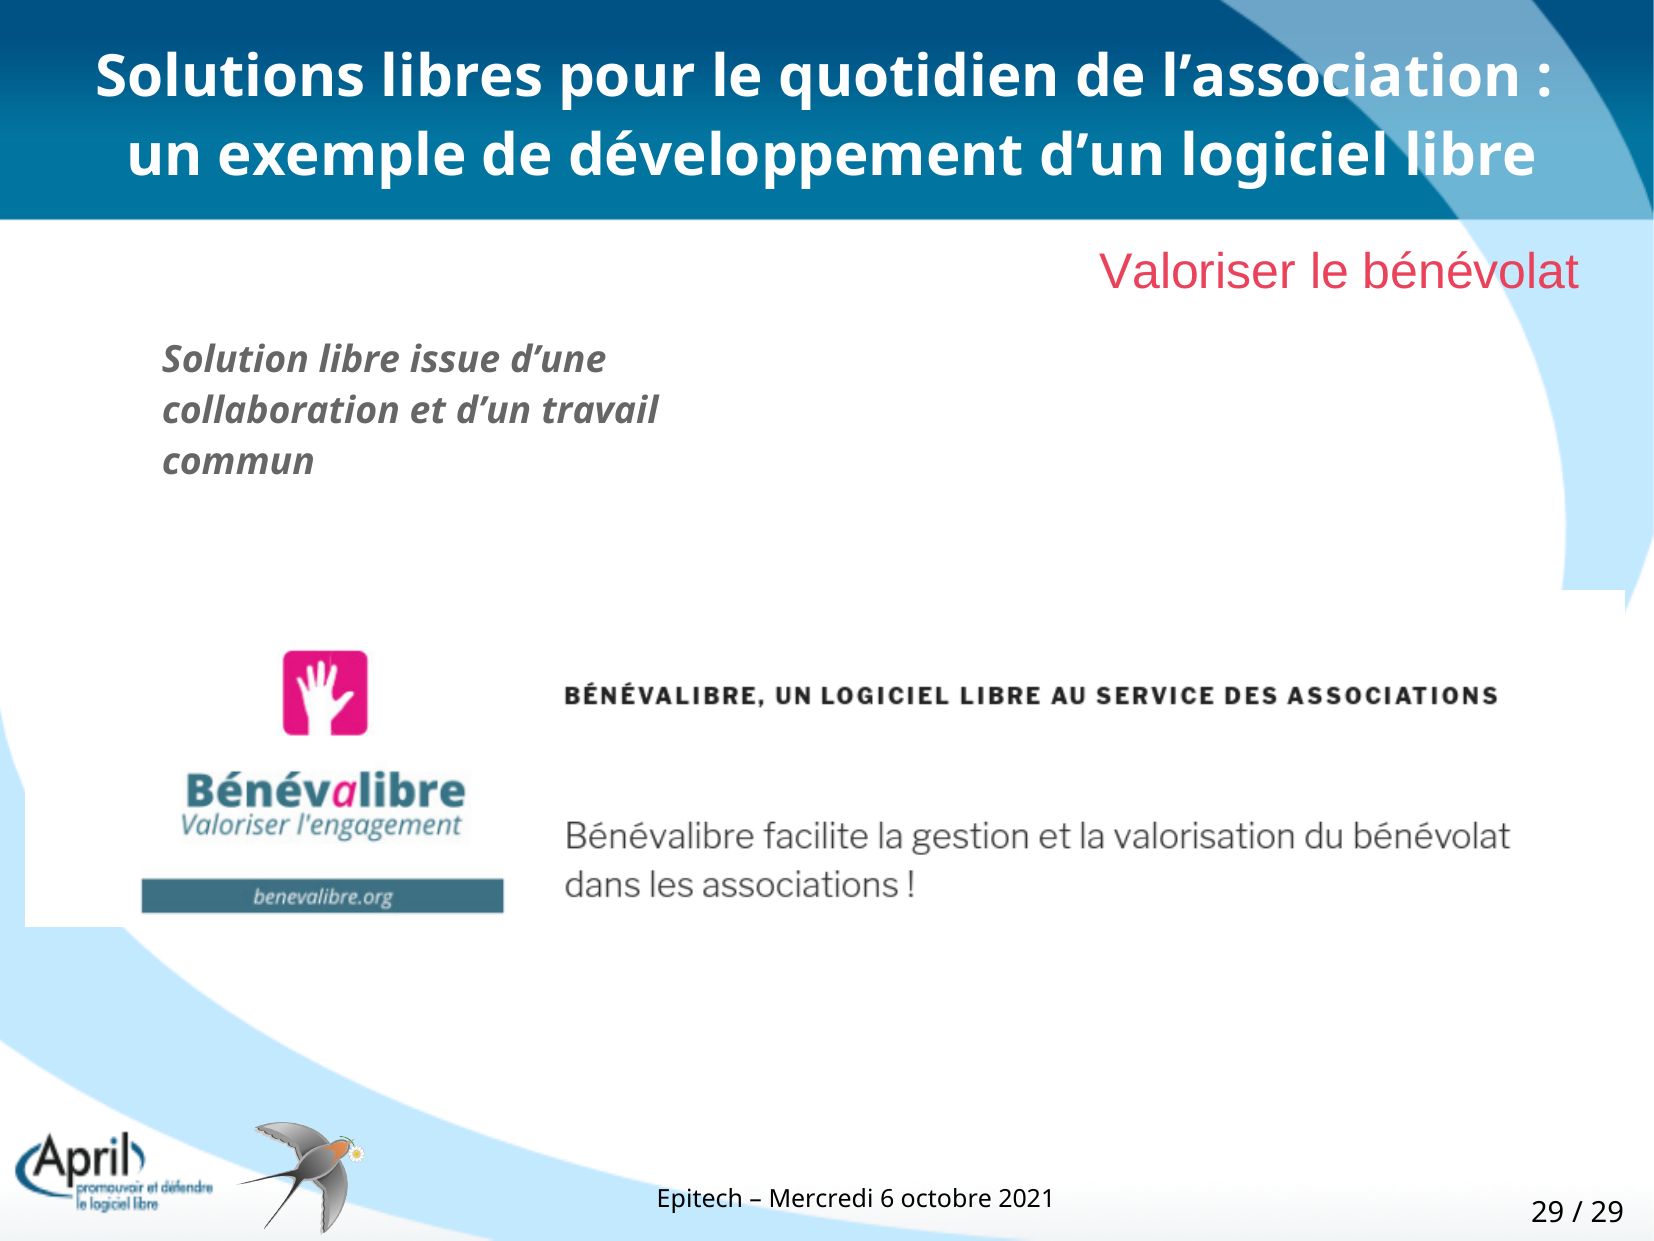

Solutions libres pour le quotidien de l’association :
un exemple de développement d’un logiciel libre
Valoriser le bénévolat
Solution libre issue d’une collaboration et d’un travail commun
29